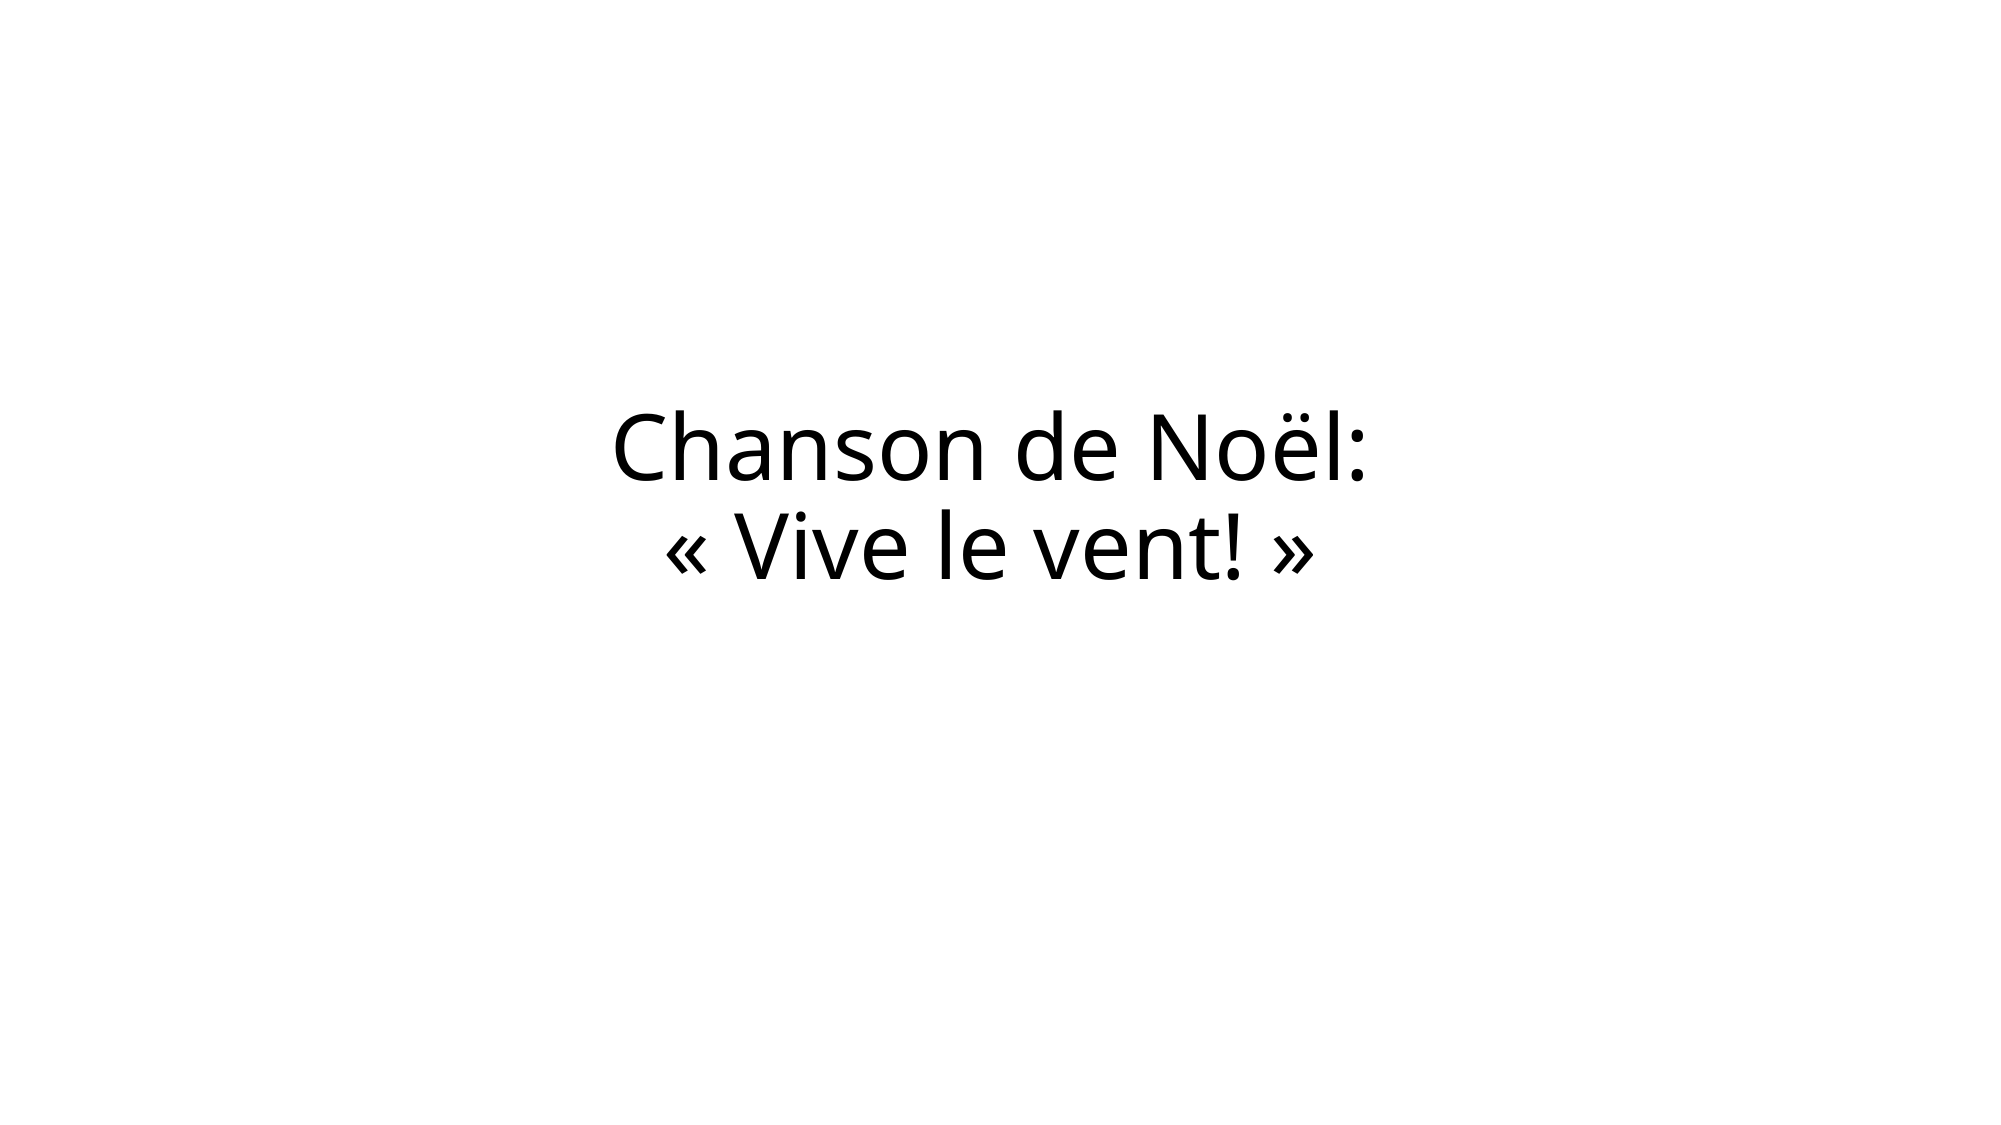

# Chanson de Noël: « Vive le vent! »